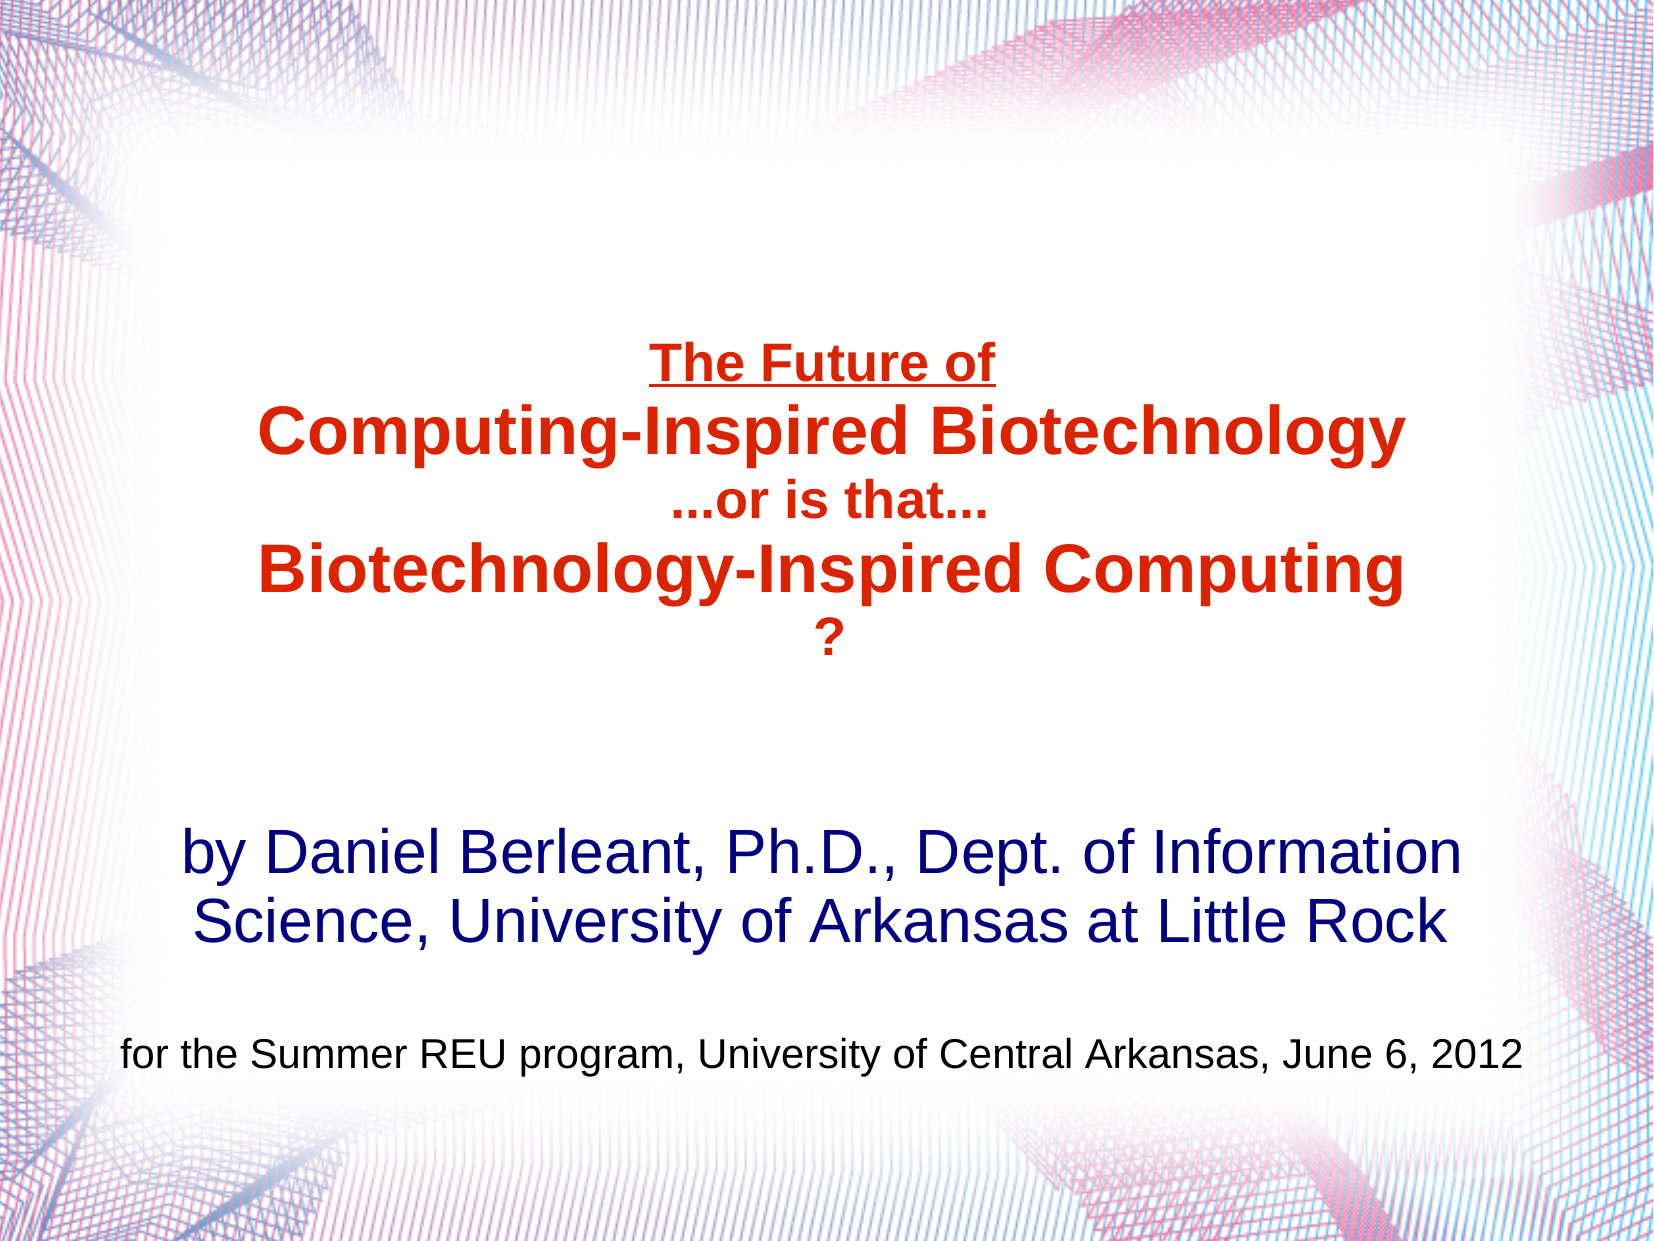

# The Future of
Computing-Inspired Biotechnology
...or is that...
Biotechnology-Inspired Computing
?
by Daniel Berleant, Ph.D., Dept. of Information Science, University of Arkansas at Little Rock
for the Summer REU program, University of Central Arkansas, June 6, 2012